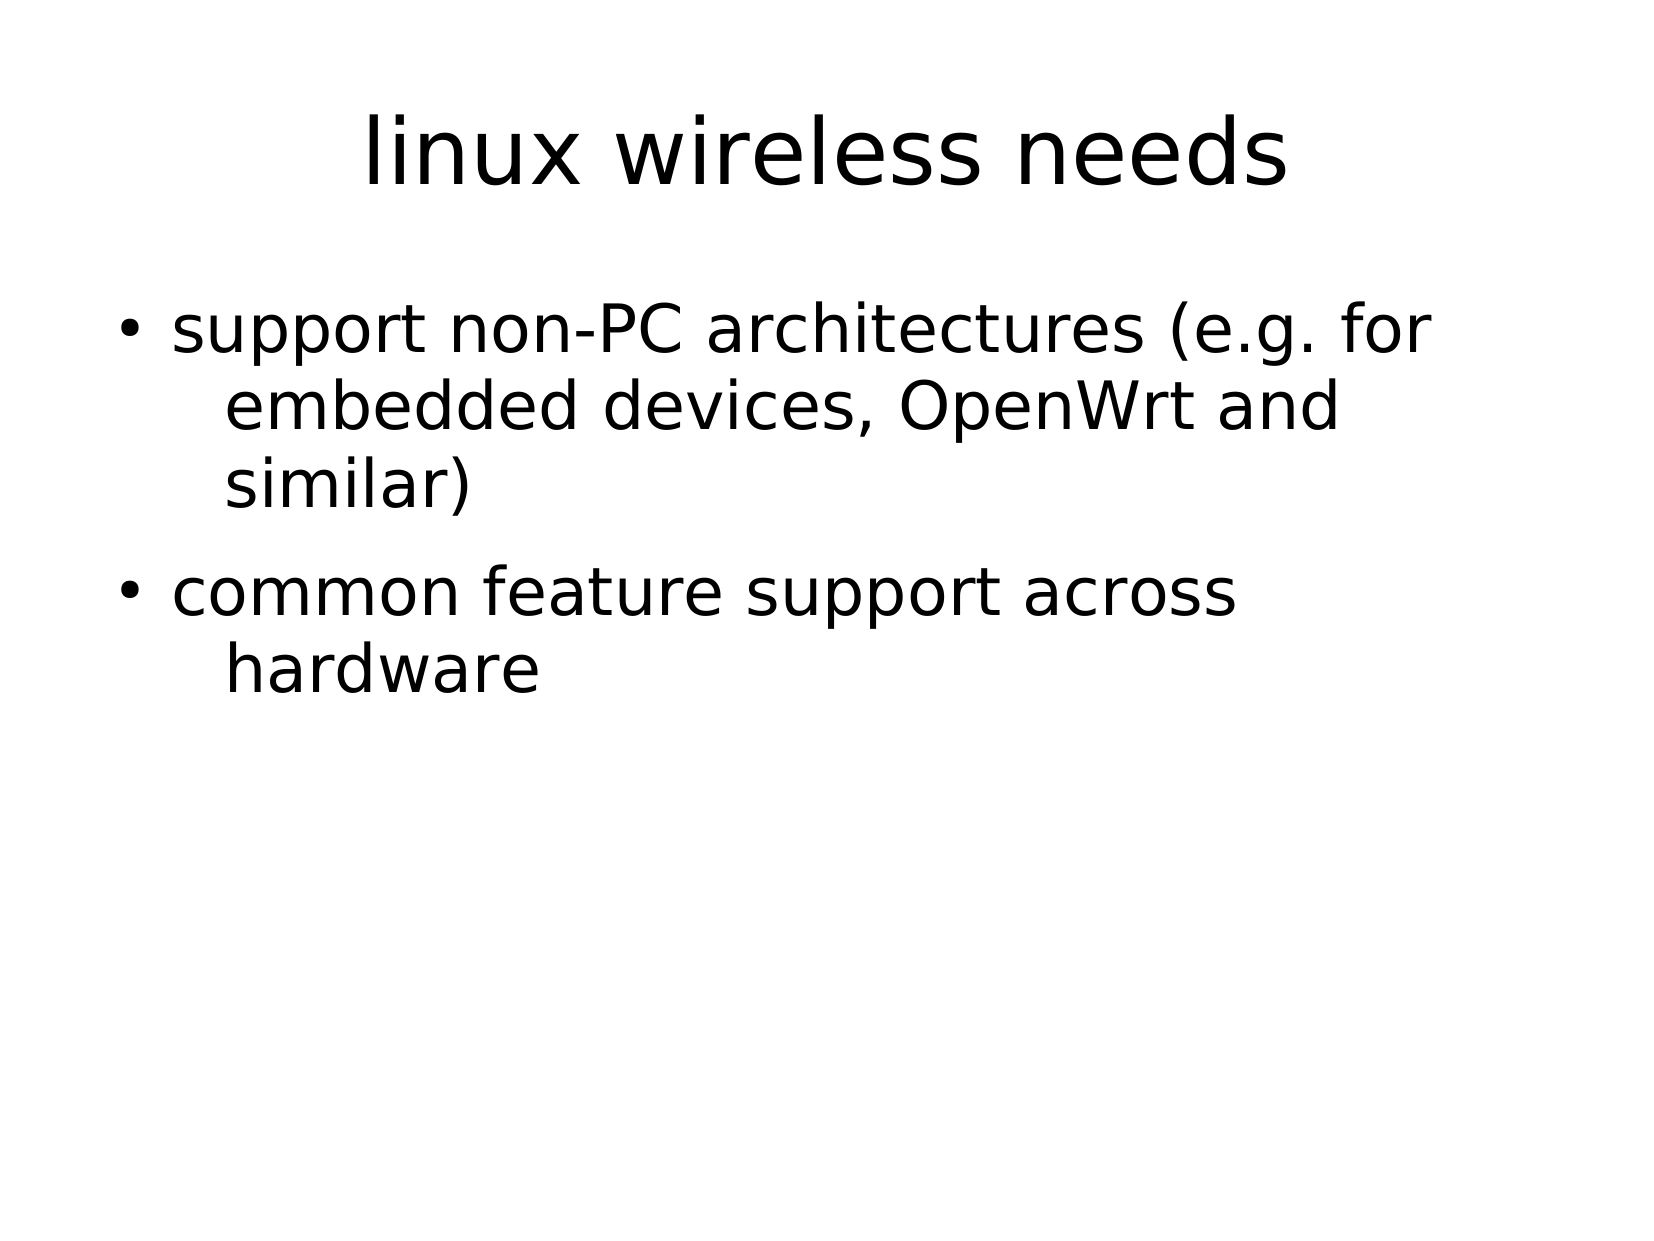

# linux wireless needs
support non-PC architectures (e.g. for embedded devices, OpenWrt and similar)
common feature support across hardware